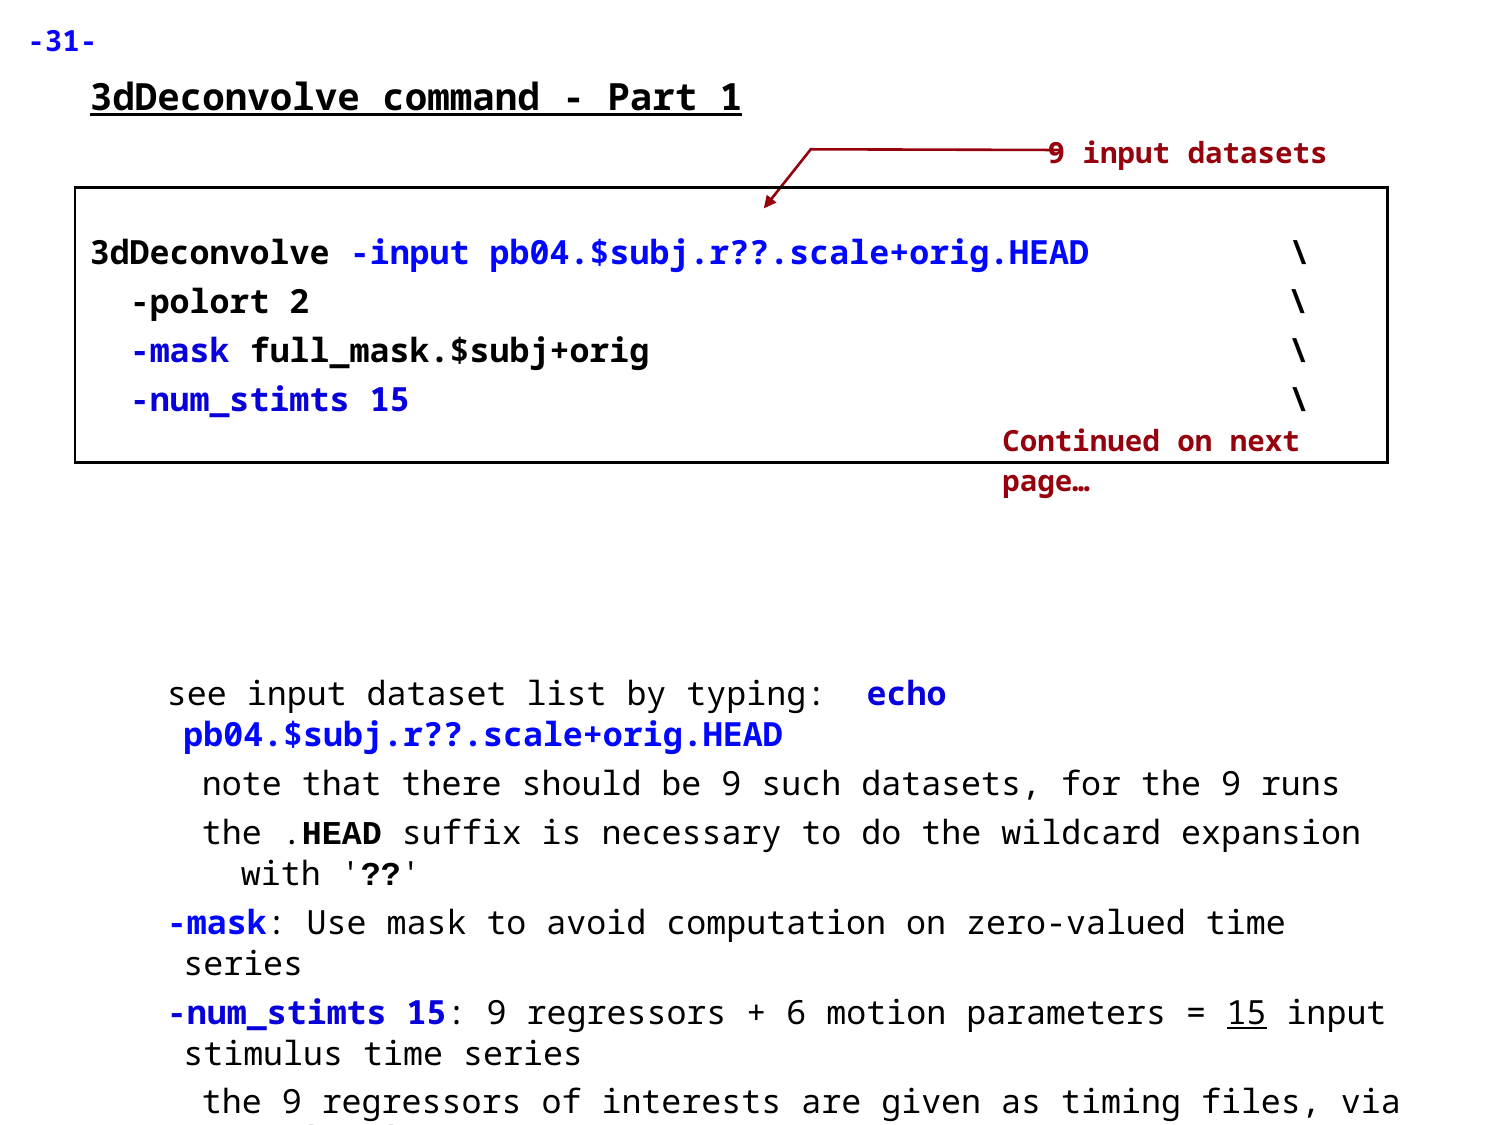

# 3dDeconvolve command - Part 1
3dDeconvolve -input pb04.$subj.r??.scale+orig.HEAD \
 -polort 2 \
 -mask full_mask.$subj+orig \
 -num_stimts 15 \
 see input dataset list by typing: echo pb04.$subj.r??.scale+orig.HEAD
note that there should be 9 such datasets, for the 9 runs
the .HEAD suffix is necessary to do the wildcard expansion with '??'
 -mask: Use mask to avoid computation on zero-valued time series
 -num_stimts 15: 9 regressors + 6 motion parameters = 15 input stimulus time series
the 9 regressors of interests are given as timing files, via -stim_times
the 9 motion parameters are given as actual regressors, via -stim_file
9 input datasets
Continued on next page…